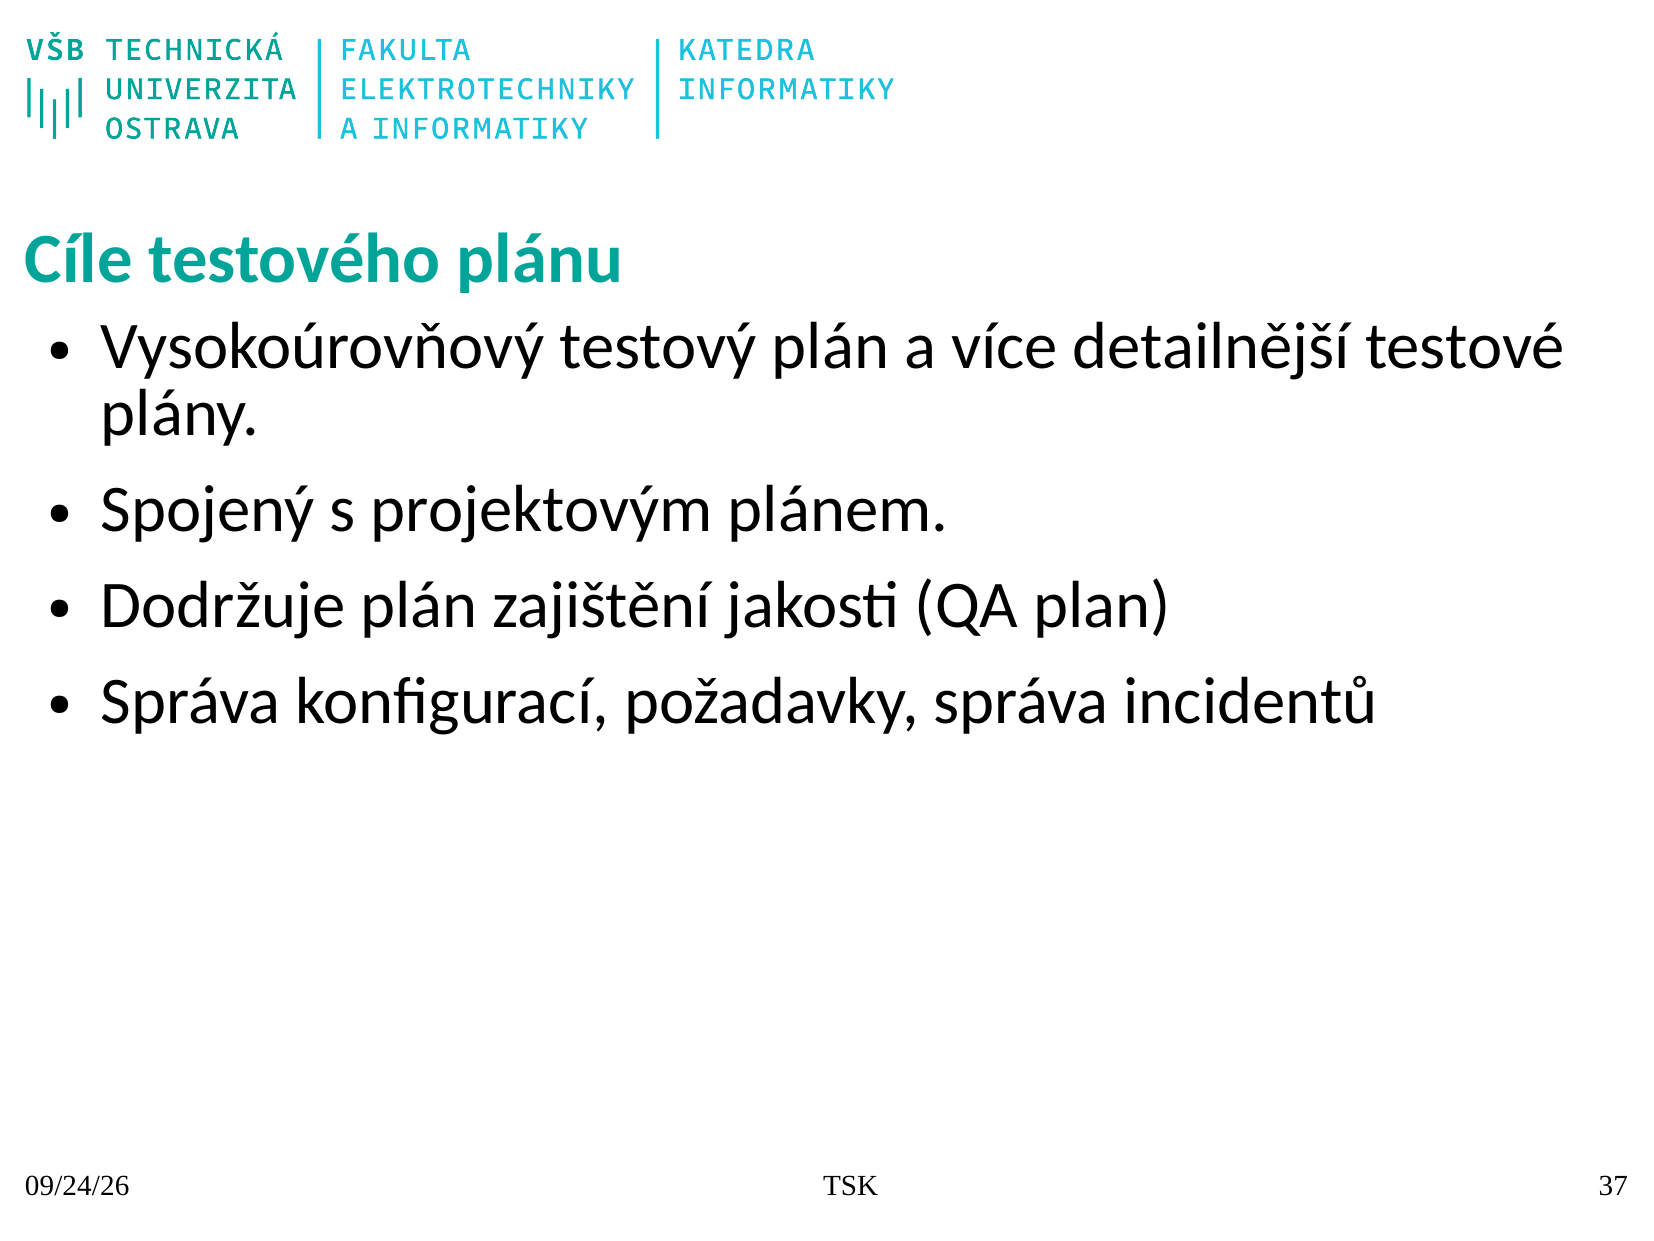

# Cíle testového plánu
Vysokoúrovňový testový plán a více detailnější testové plány.
Spojený s projektovým plánem.
Dodržuje plán zajištění jakosti (QA plan)
Správa konfigurací, požadavky, správa incidentů
TSK
37